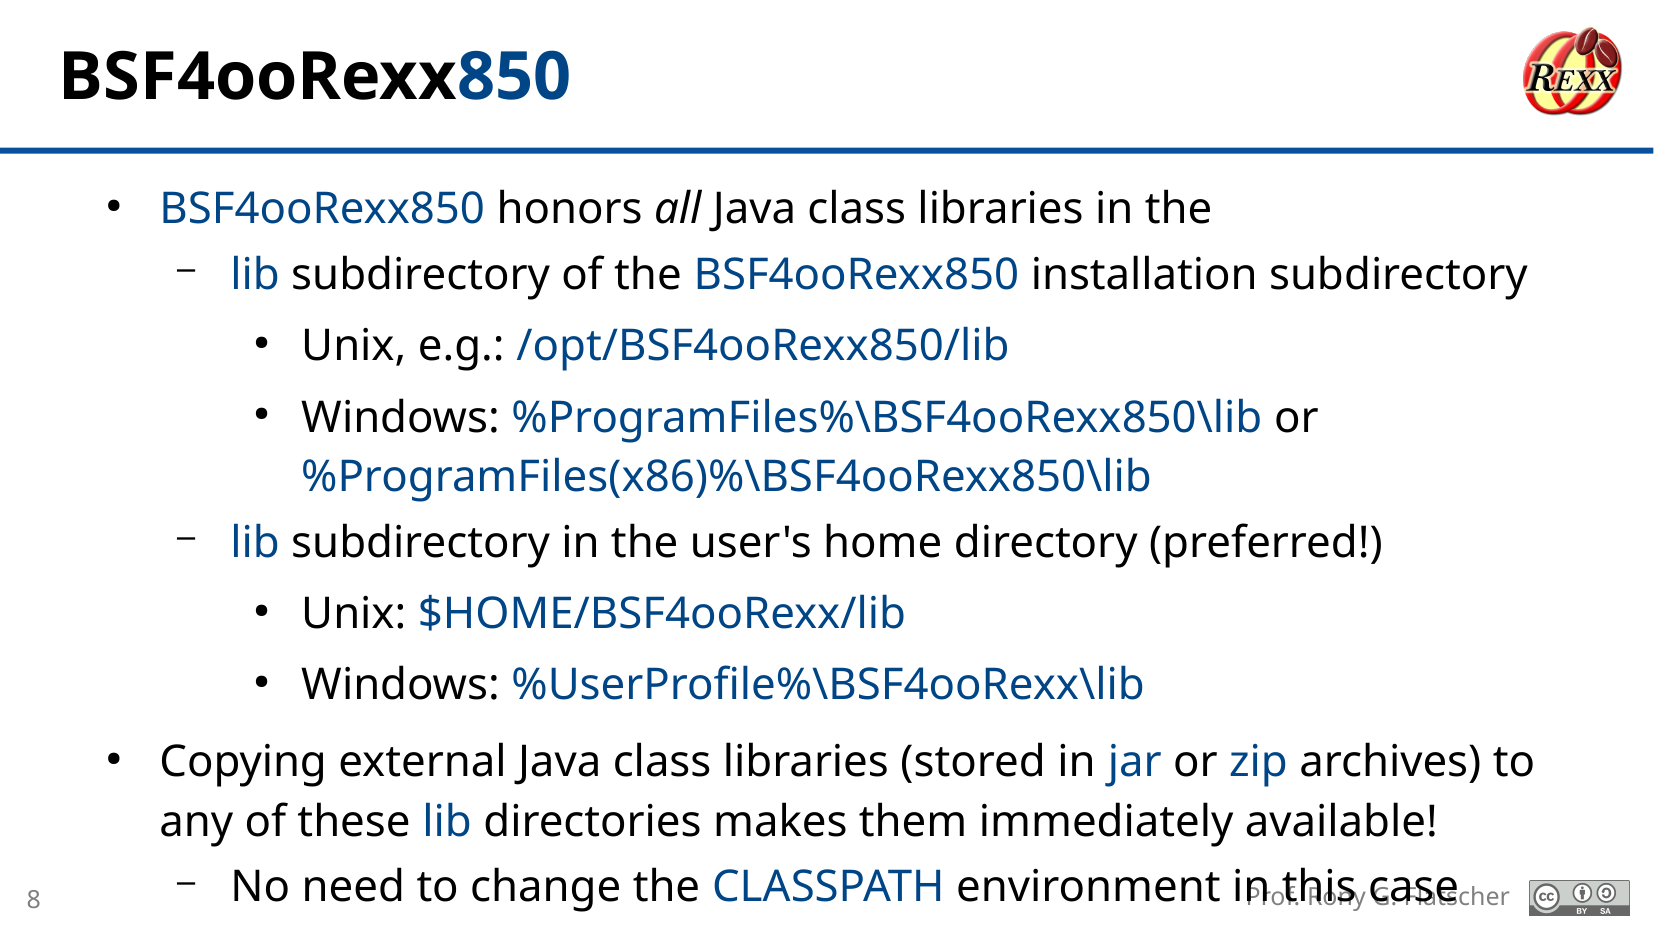

# BSF4ooRexx850
BSF4ooRexx850 honors all Java class libraries in the
lib subdirectory of the BSF4ooRexx850 installation subdirectory
Unix, e.g.: /opt/BSF4ooRexx850/lib
Windows: %ProgramFiles%\BSF4ooRexx850\lib or %ProgramFiles(x86)%\BSF4ooRexx850\lib
lib subdirectory in the user's home directory (preferred!)
Unix: $HOME/BSF4ooRexx/lib
Windows: %UserProfile%\BSF4ooRexx\lib
Copying external Java class libraries (stored in jar or zip archives) to any of these lib directories makes them immediately available!
No need to change the CLASSPATH environment in this case